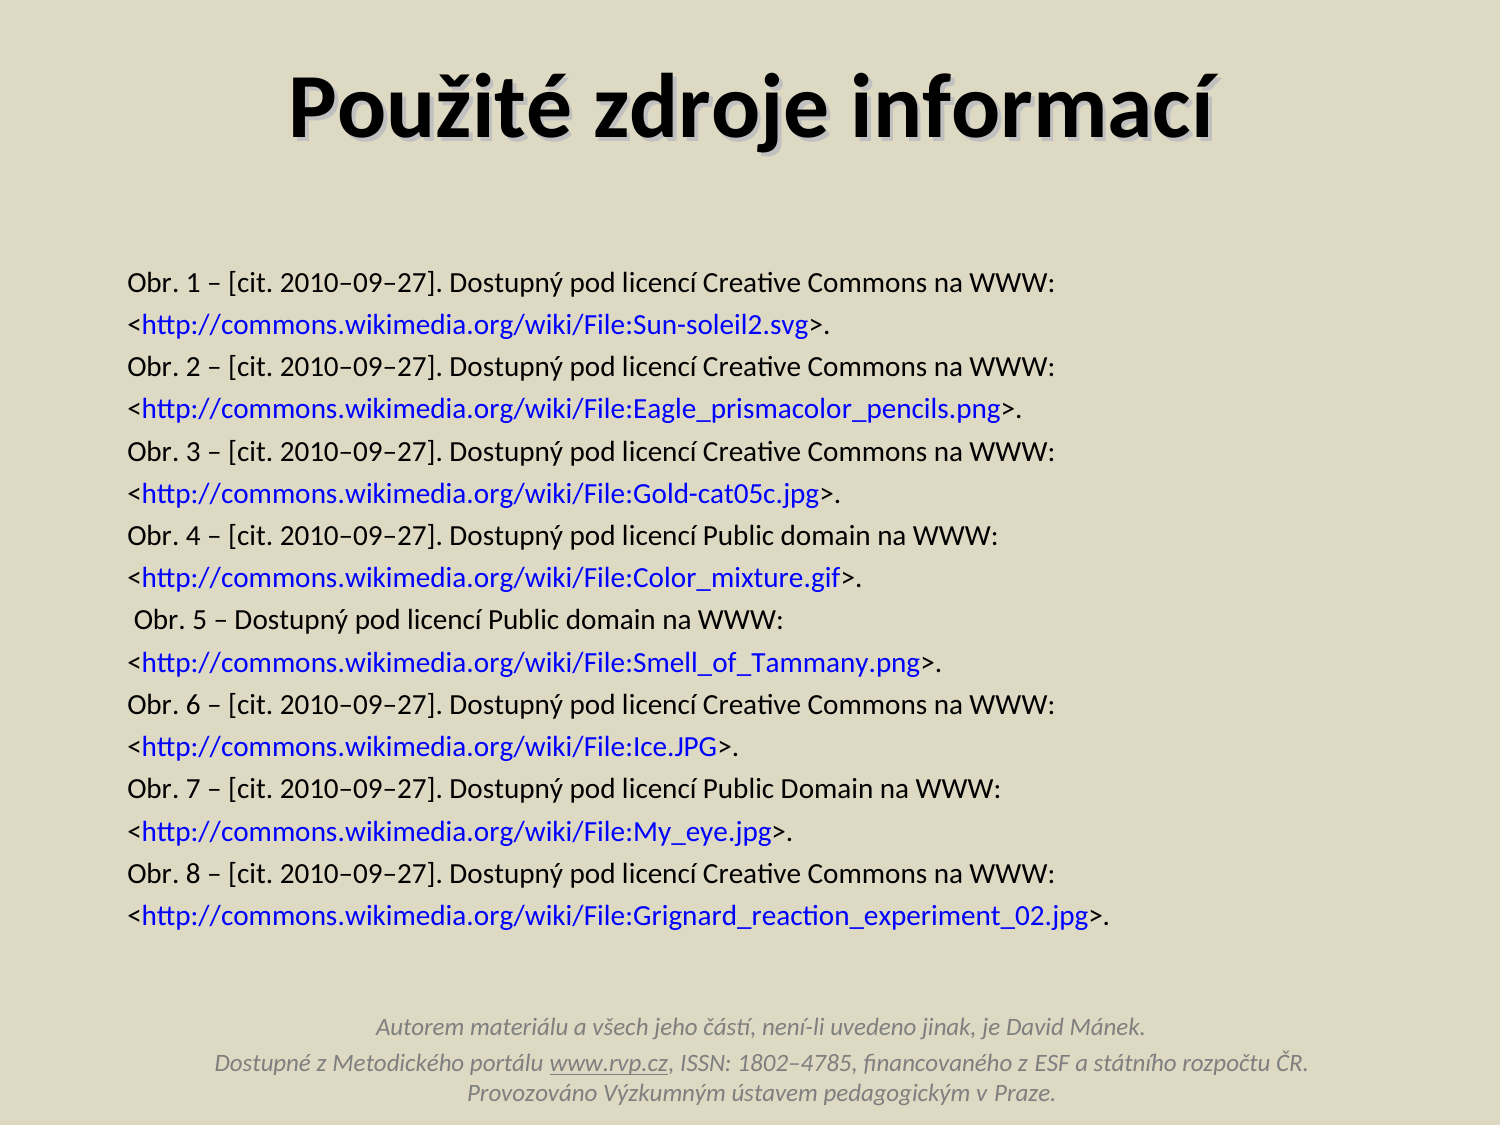

# Použité zdroje informací
Obr. 1 – [cit. 2010–09–27]. Dostupný pod licencí Creative Commons na WWW:
<http://commons.wikimedia.org/wiki/File:Sun-soleil2.svg>.
Obr. 2 – [cit. 2010–09–27]. Dostupný pod licencí Creative Commons na WWW:
<http://commons.wikimedia.org/wiki/File:Eagle_prismacolor_pencils.png>.
Obr. 3 – [cit. 2010–09–27]. Dostupný pod licencí Creative Commons na WWW:
<http://commons.wikimedia.org/wiki/File:Gold-cat05c.jpg>.
Obr. 4 – [cit. 2010–09–27]. Dostupný pod licencí Public domain na WWW:
<http://commons.wikimedia.org/wiki/File:Color_mixture.gif>.
 Obr. 5 – Dostupný pod licencí Public domain na WWW:
<http://commons.wikimedia.org/wiki/File:Smell_of_Tammany.png>.
Obr. 6 – [cit. 2010–09–27]. Dostupný pod licencí Creative Commons na WWW:
<http://commons.wikimedia.org/wiki/File:Ice.JPG>.
Obr. 7 – [cit. 2010–09–27]. Dostupný pod licencí Public Domain na WWW:
<http://commons.wikimedia.org/wiki/File:My_eye.jpg>.
Obr. 8 – [cit. 2010–09–27]. Dostupný pod licencí Creative Commons na WWW:
<http://commons.wikimedia.org/wiki/File:Grignard_reaction_experiment_02.jpg>.
Autorem materiálu a všech jeho částí, není-li uvedeno jinak, je David Mánek.
Dostupné z Metodického portálu www.rvp.cz, ISSN: 1802–4785, financovaného z ESF a státního rozpočtu ČR. Provozováno Výzkumným ústavem pedagogickým v Praze.